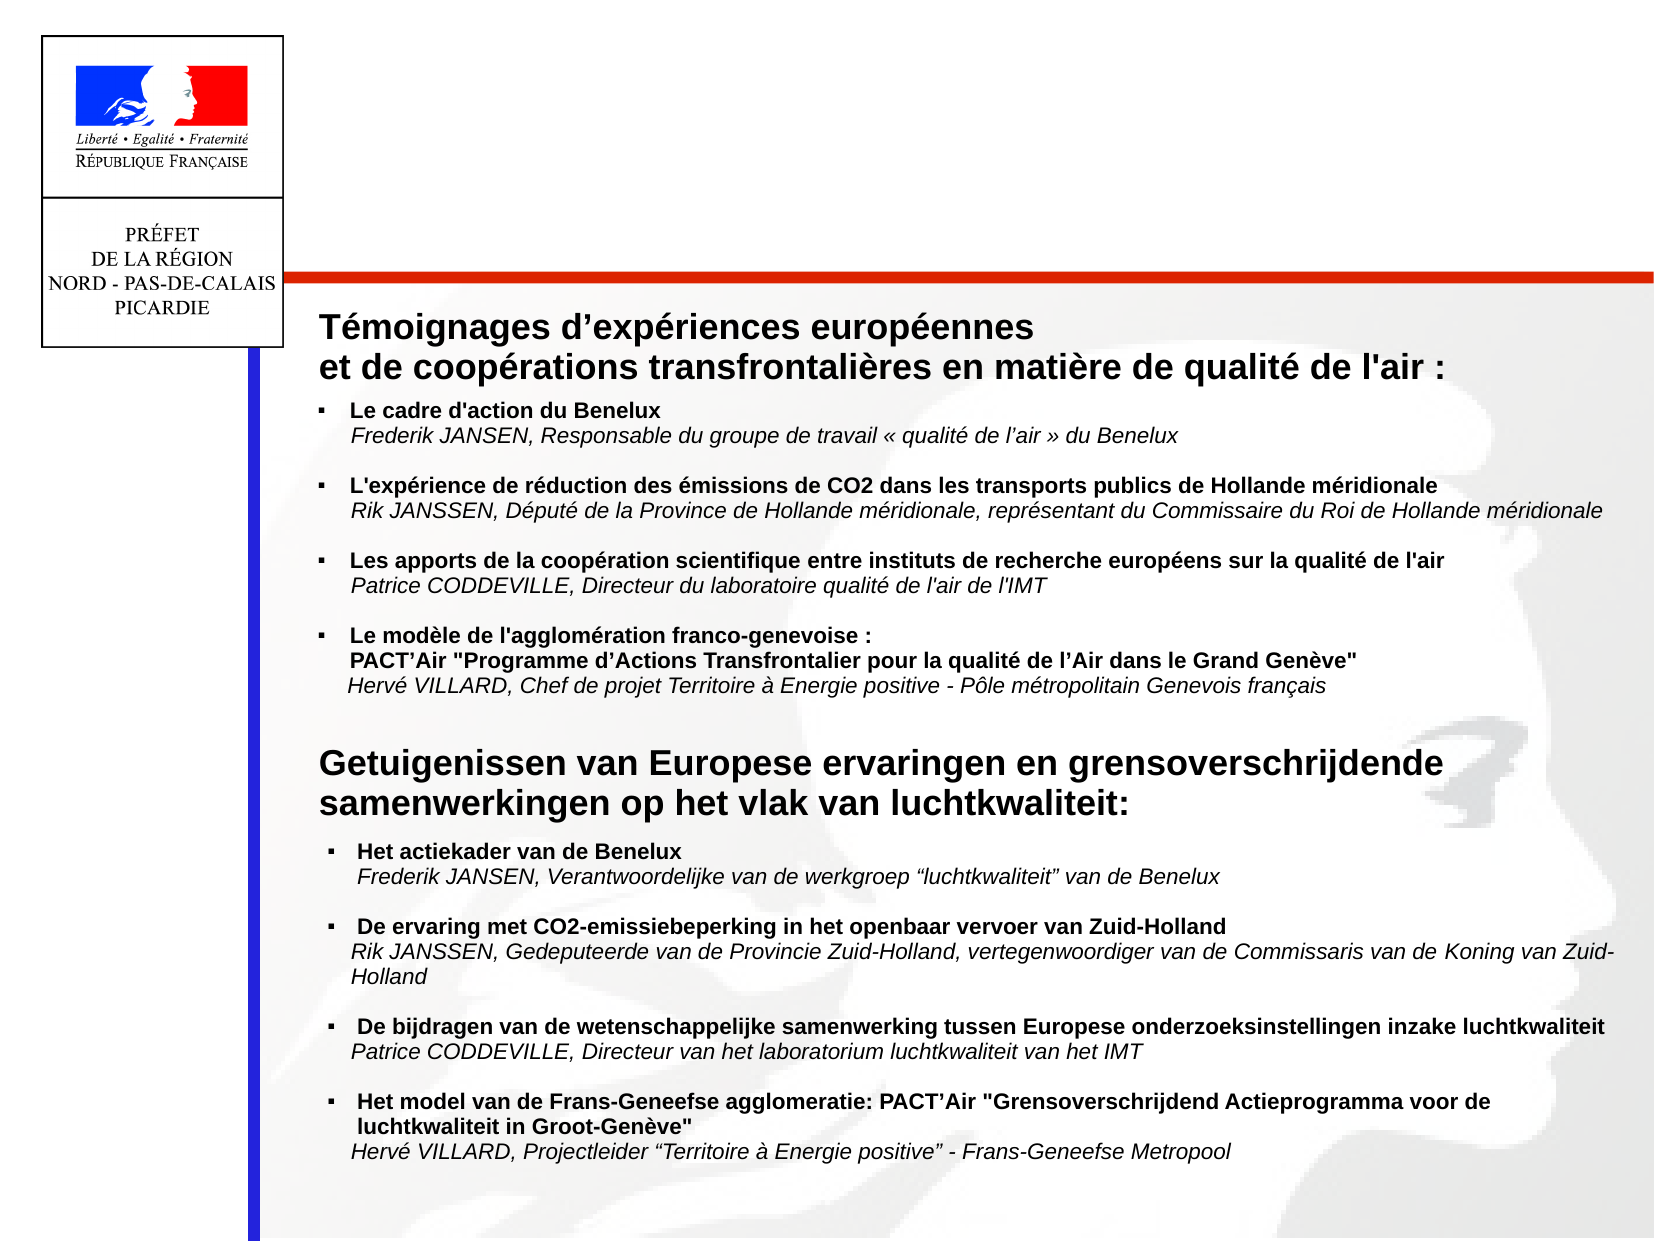

#
Témoignages d’expériences européennes
et de coopérations transfrontalières en matière de qualité de l'air :
Le cadre d'action du Benelux
Frederik JANSEN, Responsable du groupe de travail « qualité de l’air » du Benelux
L'expérience de réduction des émissions de CO2 dans les transports publics de Hollande méridionale
Rik JANSSEN, Député de la Province de Hollande méridionale, représentant du Commissaire du Roi de Hollande méridionale
Les apports de la coopération scientifique entre instituts de recherche européens sur la qualité de l'air
Patrice CODDEVILLE, Directeur du laboratoire qualité de l'air de l'IMT
Le modèle de l'agglomération franco-genevoise :
PACT’Air "Programme d’Actions Transfrontalier pour la qualité de l’Air dans le Grand Genève"
Hervé VILLARD, Chef de projet Territoire à Energie positive - Pôle métropolitain Genevois français
Getuigenissen van Europese ervaringen en grensoverschrijdende samenwerkingen op het vlak van luchtkwaliteit:
Het actiekader van de Benelux
Frederik JANSEN, Verantwoordelijke van de werkgroep “luchtkwaliteit” van de Benelux
De ervaring met CO2-emissiebeperking in het openbaar vervoer van Zuid-Holland
Rik JANSSEN, Gedeputeerde van de Provincie Zuid-Holland, vertegenwoordiger van de Commissaris van de Koning van Zuid-Holland
De bijdragen van de wetenschappelijke samenwerking tussen Europese onderzoeksinstellingen inzake luchtkwaliteit
Patrice CODDEVILLE, Directeur van het laboratorium luchtkwaliteit van het IMT
Het model van de Frans-Geneefse agglomeratie: PACT’Air "Grensoverschrijdend Actieprogramma voor de luchtkwaliteit in Groot-Genève"
Hervé VILLARD, Projectleider “Territoire à Energie positive” - Frans-Geneefse Metropool